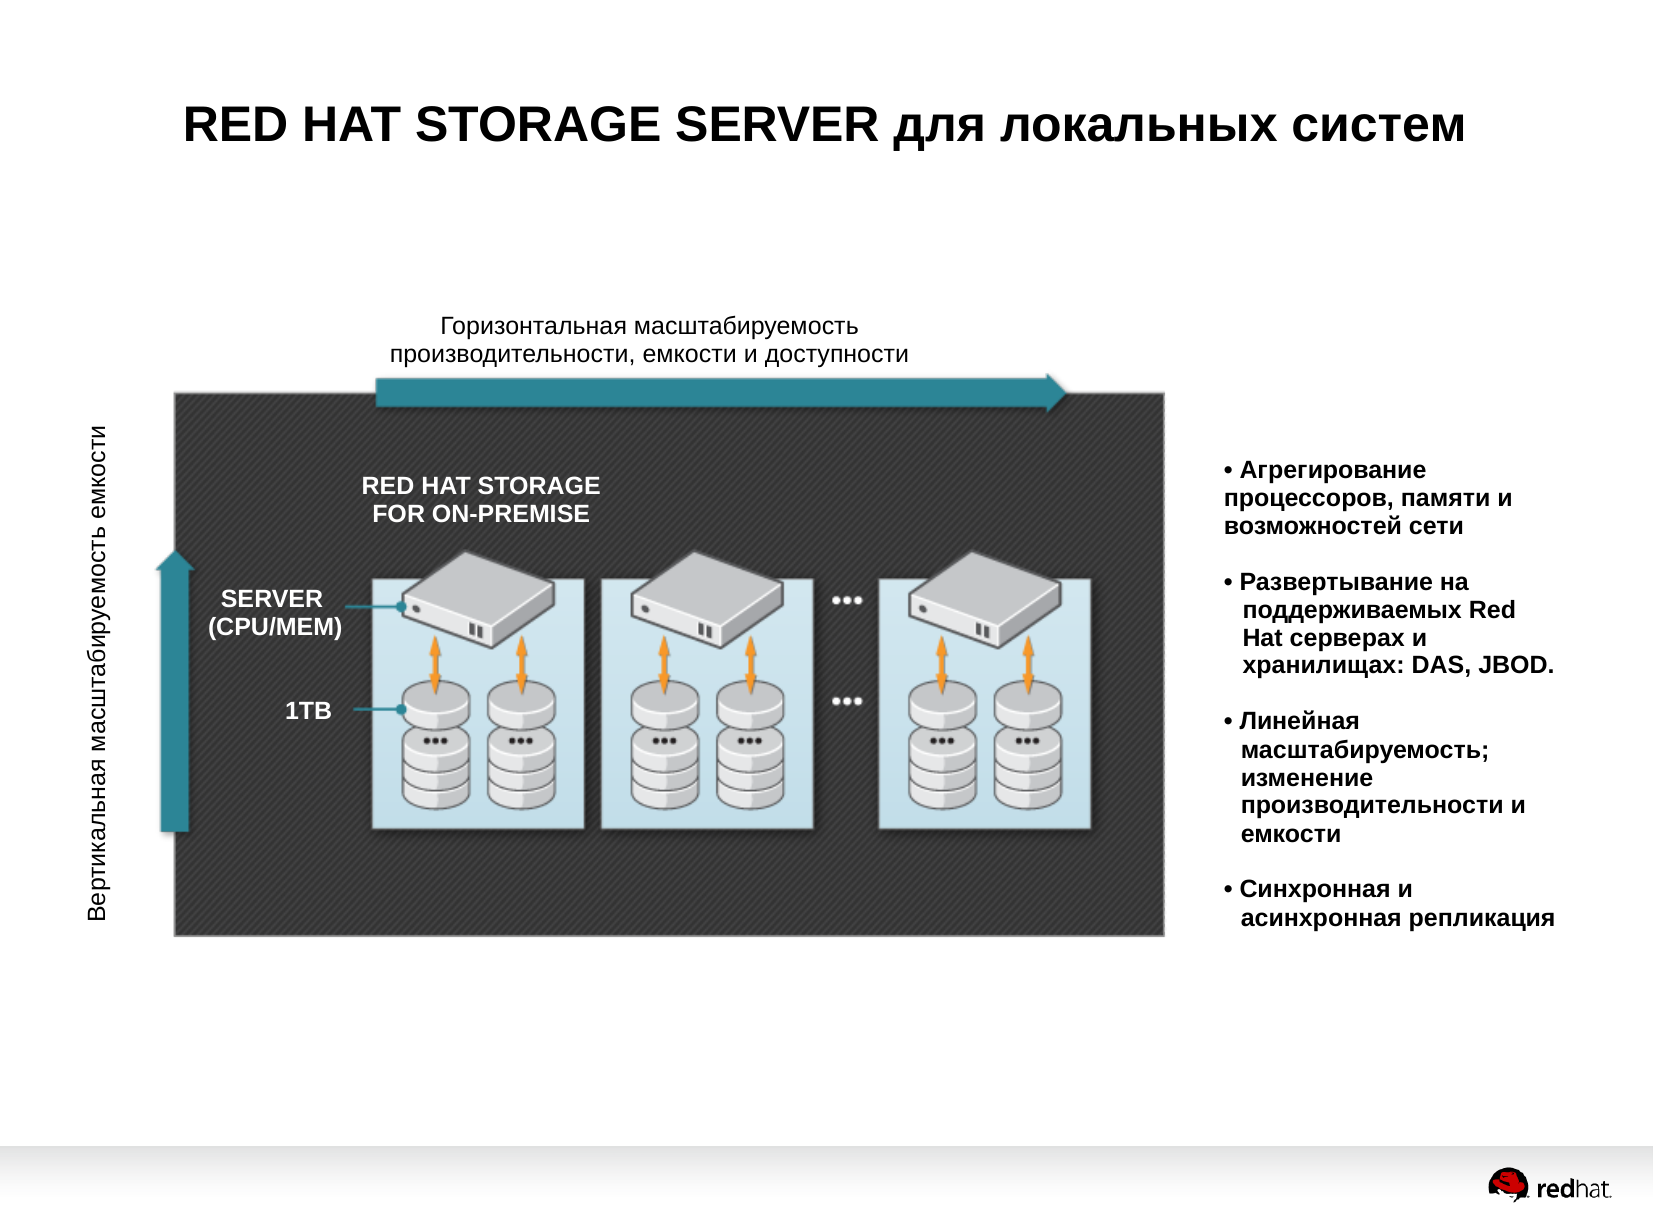

RED HAT STORAGE SERVER для локальных систем
Горизонтальная масштабируемость производительности, емкости и доступности
• Агрегирование процессоров, памяти и возможностей сети
• Развертывание на поддерживаемых Red Hat серверах и хранилищах: DAS, JBOD.
• Линейная масштабируемость; изменение производительности и емкости
• Синхронная и асинхронная репликация
RED HAT STORAGE
FOR ON-PREMISE
SERVER
(CPU/MEM)
Вертикальная масштабируемость емкости
1TB